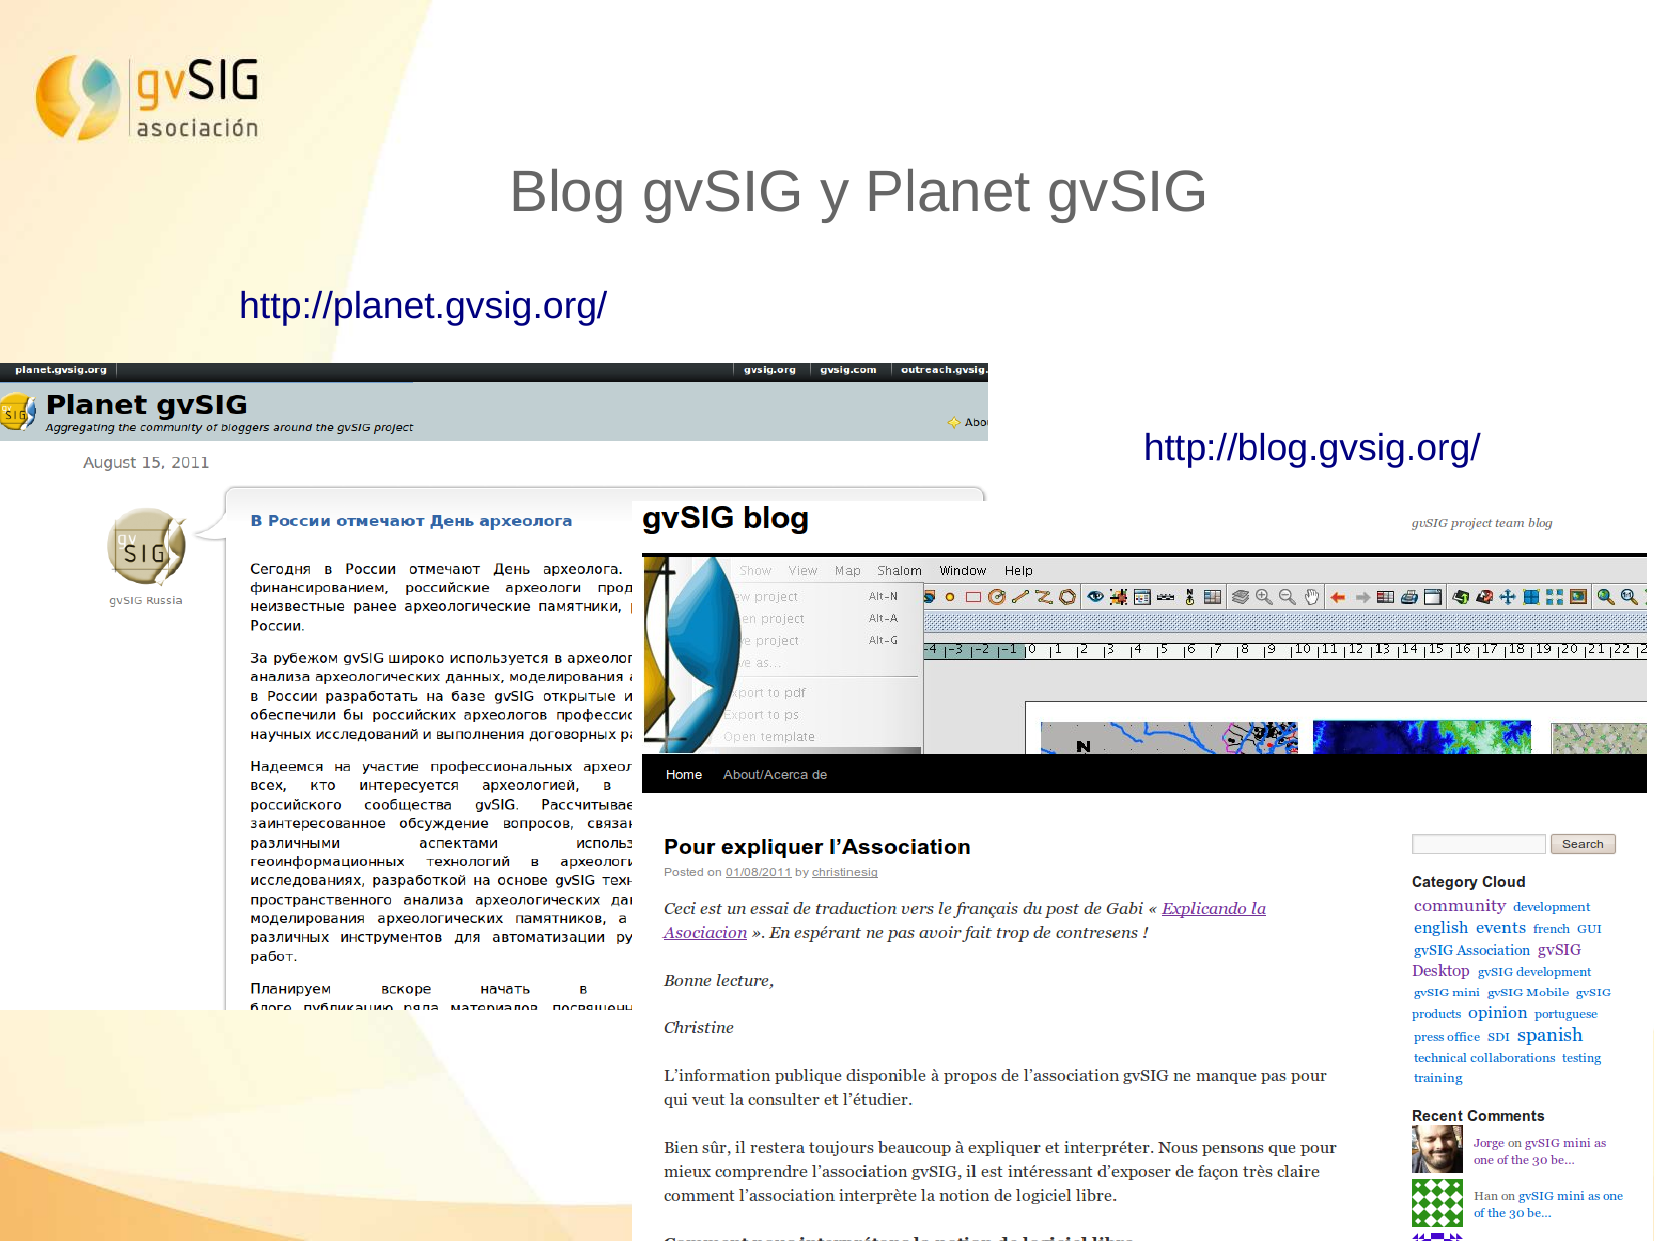

Blog gvSIG y Planet gvSIG
http://planet.gvsig.org/
http://blog.gvsig.org/
27